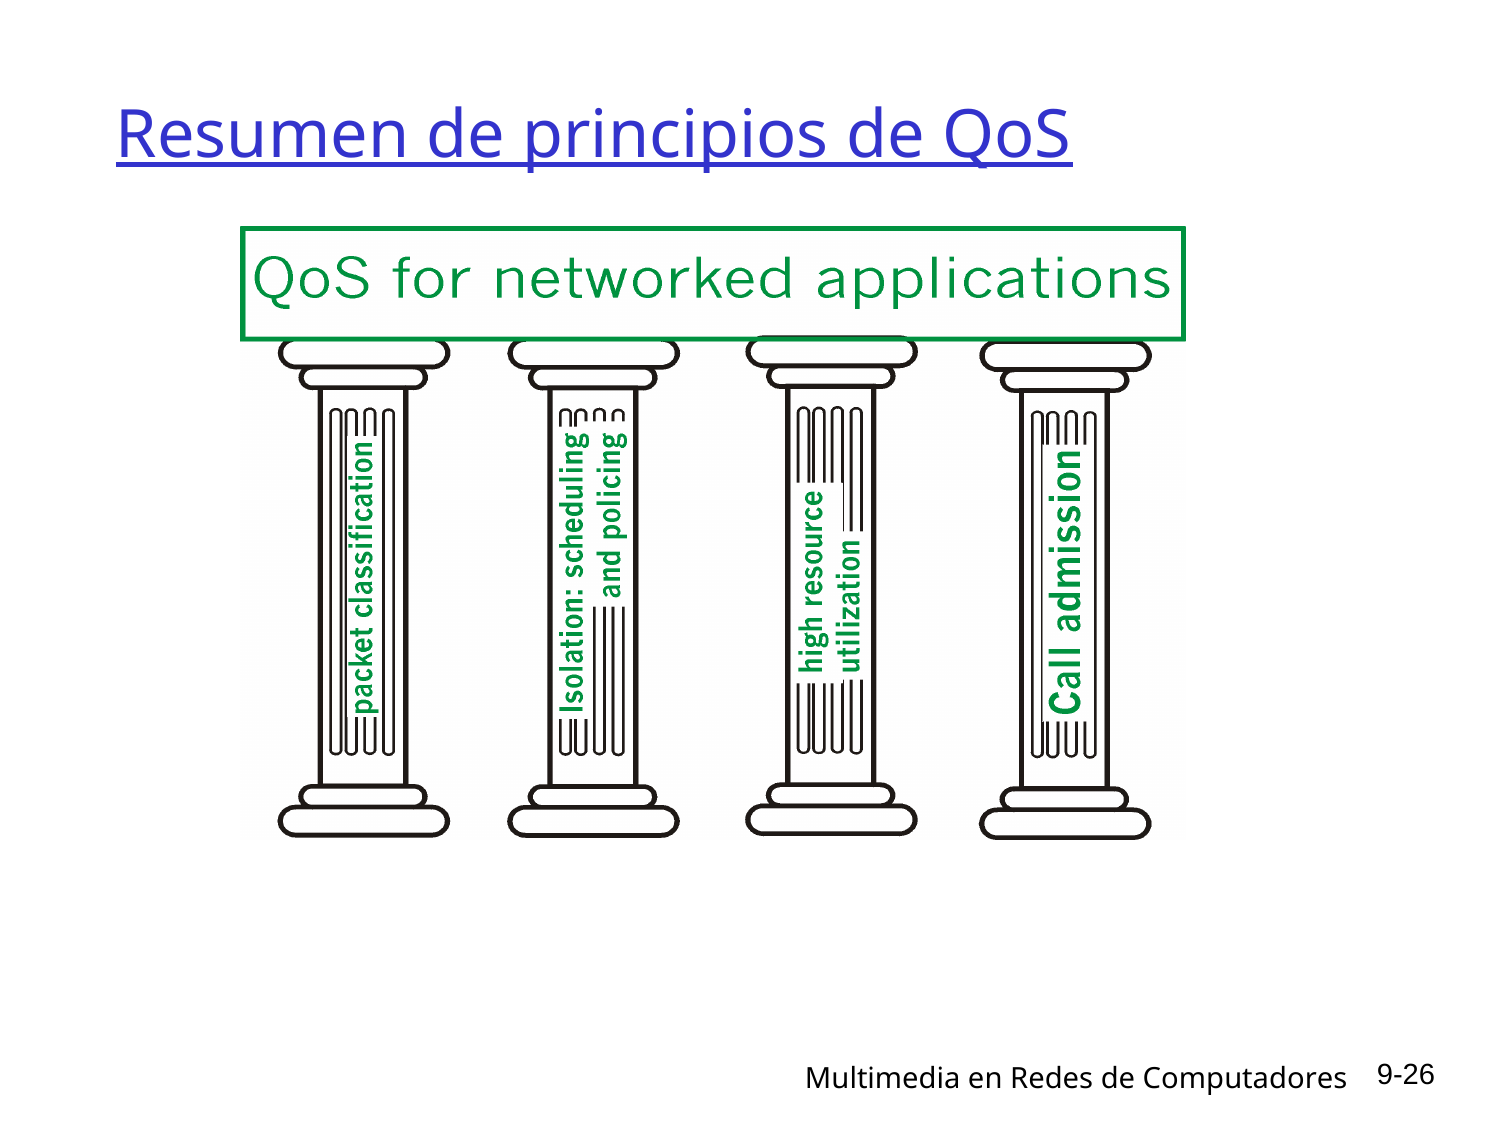

# Resumen de principios de QoS
26